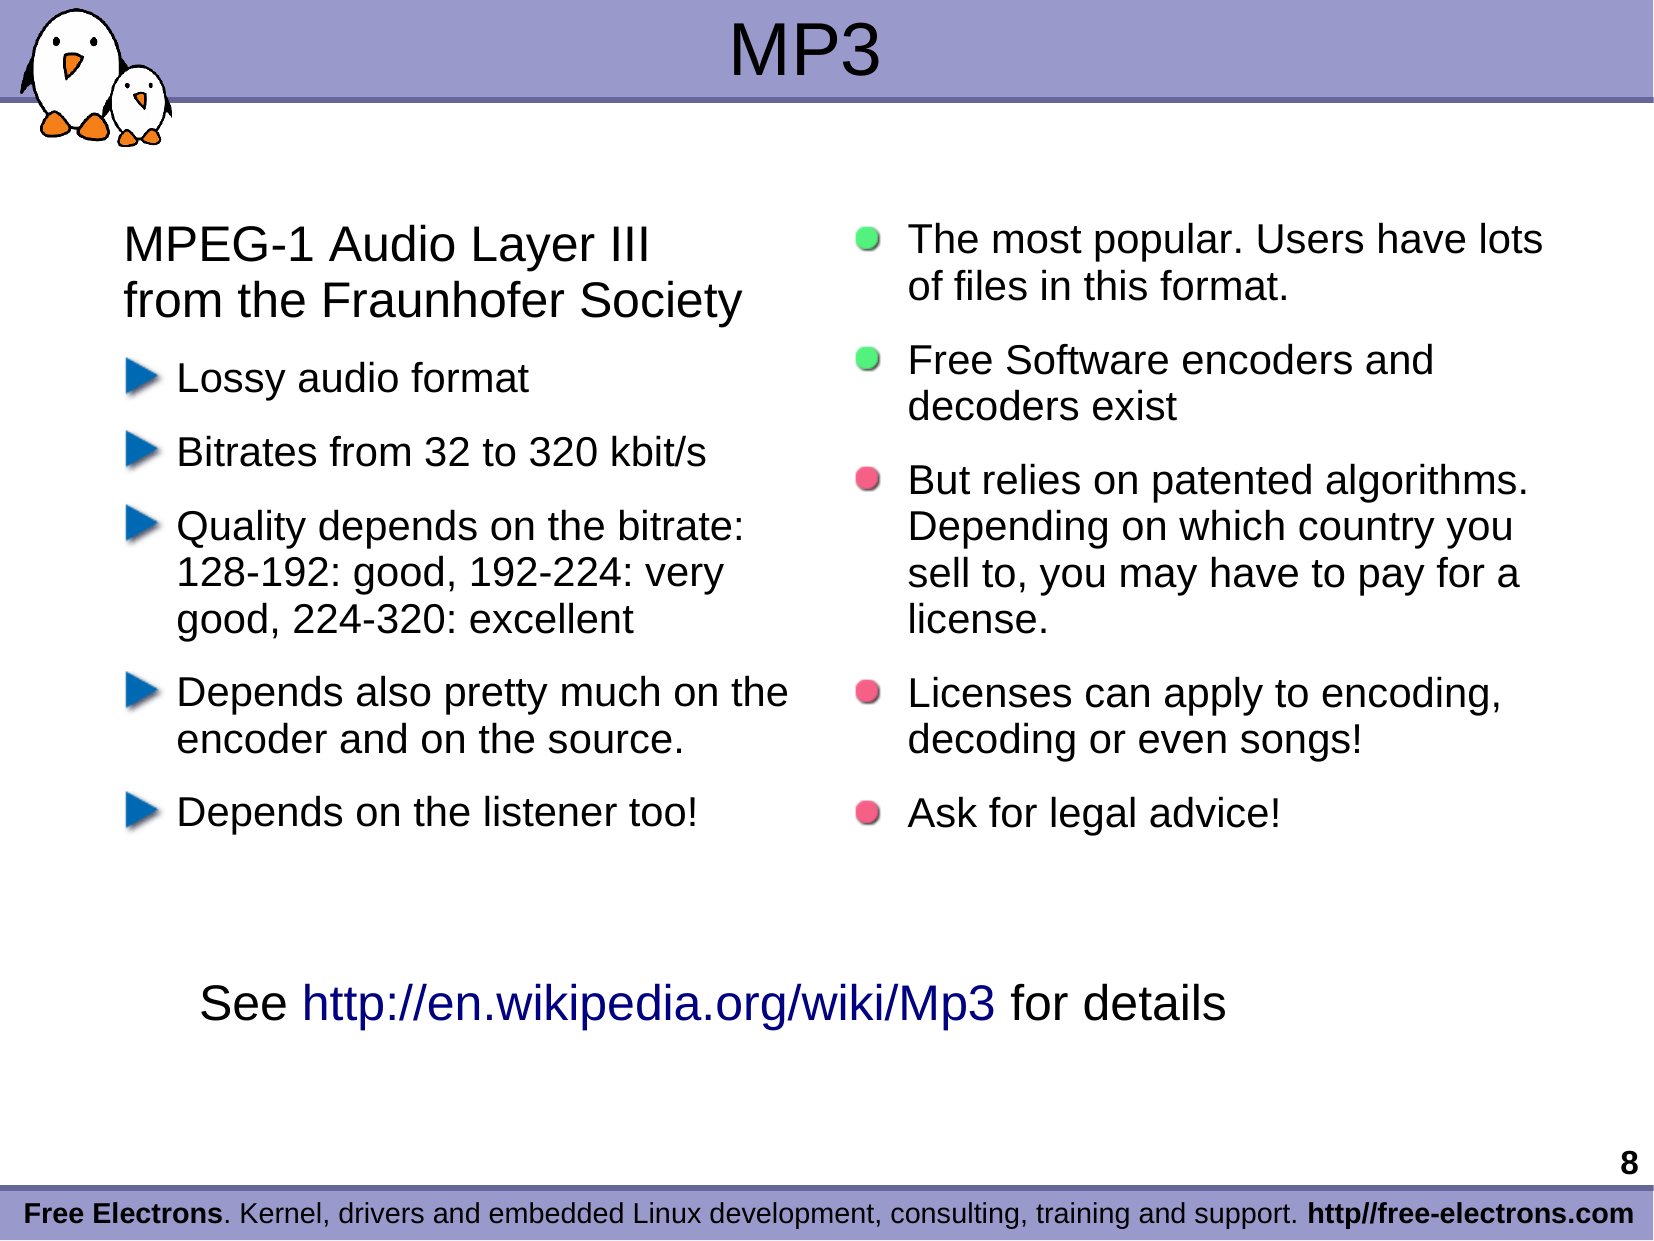

# MP3
MPEG-1 Audio Layer III
from the Fraunhofer Society
Lossy audio format
Bitrates from 32 to 320 kbit/s
Quality depends on the bitrate:
128-192: good, 192-224: very good, 224-320: excellent
Depends also pretty much on the encoder and on the source.
Depends on the listener too!
The most popular. Users have lots of files in this format.
Free Software encoders and decoders exist
But relies on patented algorithms.
Depending on which country you sell to, you may have to pay for a license.
Licenses can apply to encoding, decoding or even songs!
Ask for legal advice!
See http://en.wikipedia.org/wiki/Mp3 for details